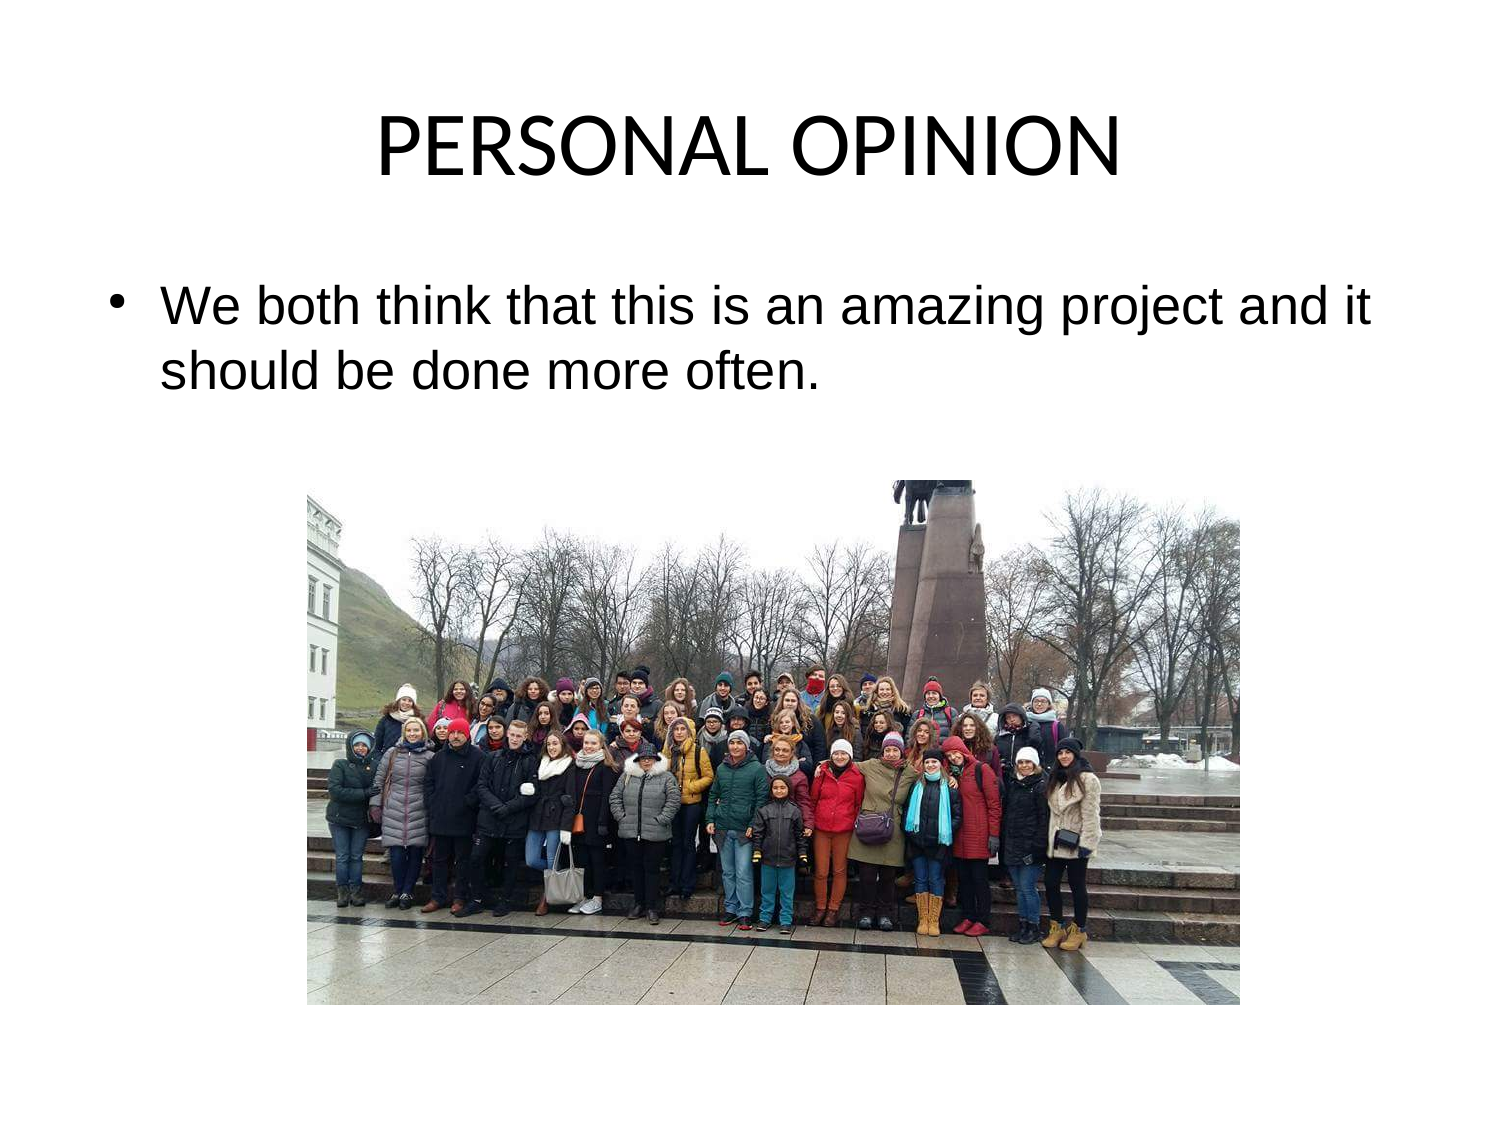

# PERSONAL OPINION
We both think that this is an amazing project and it should be done more often.